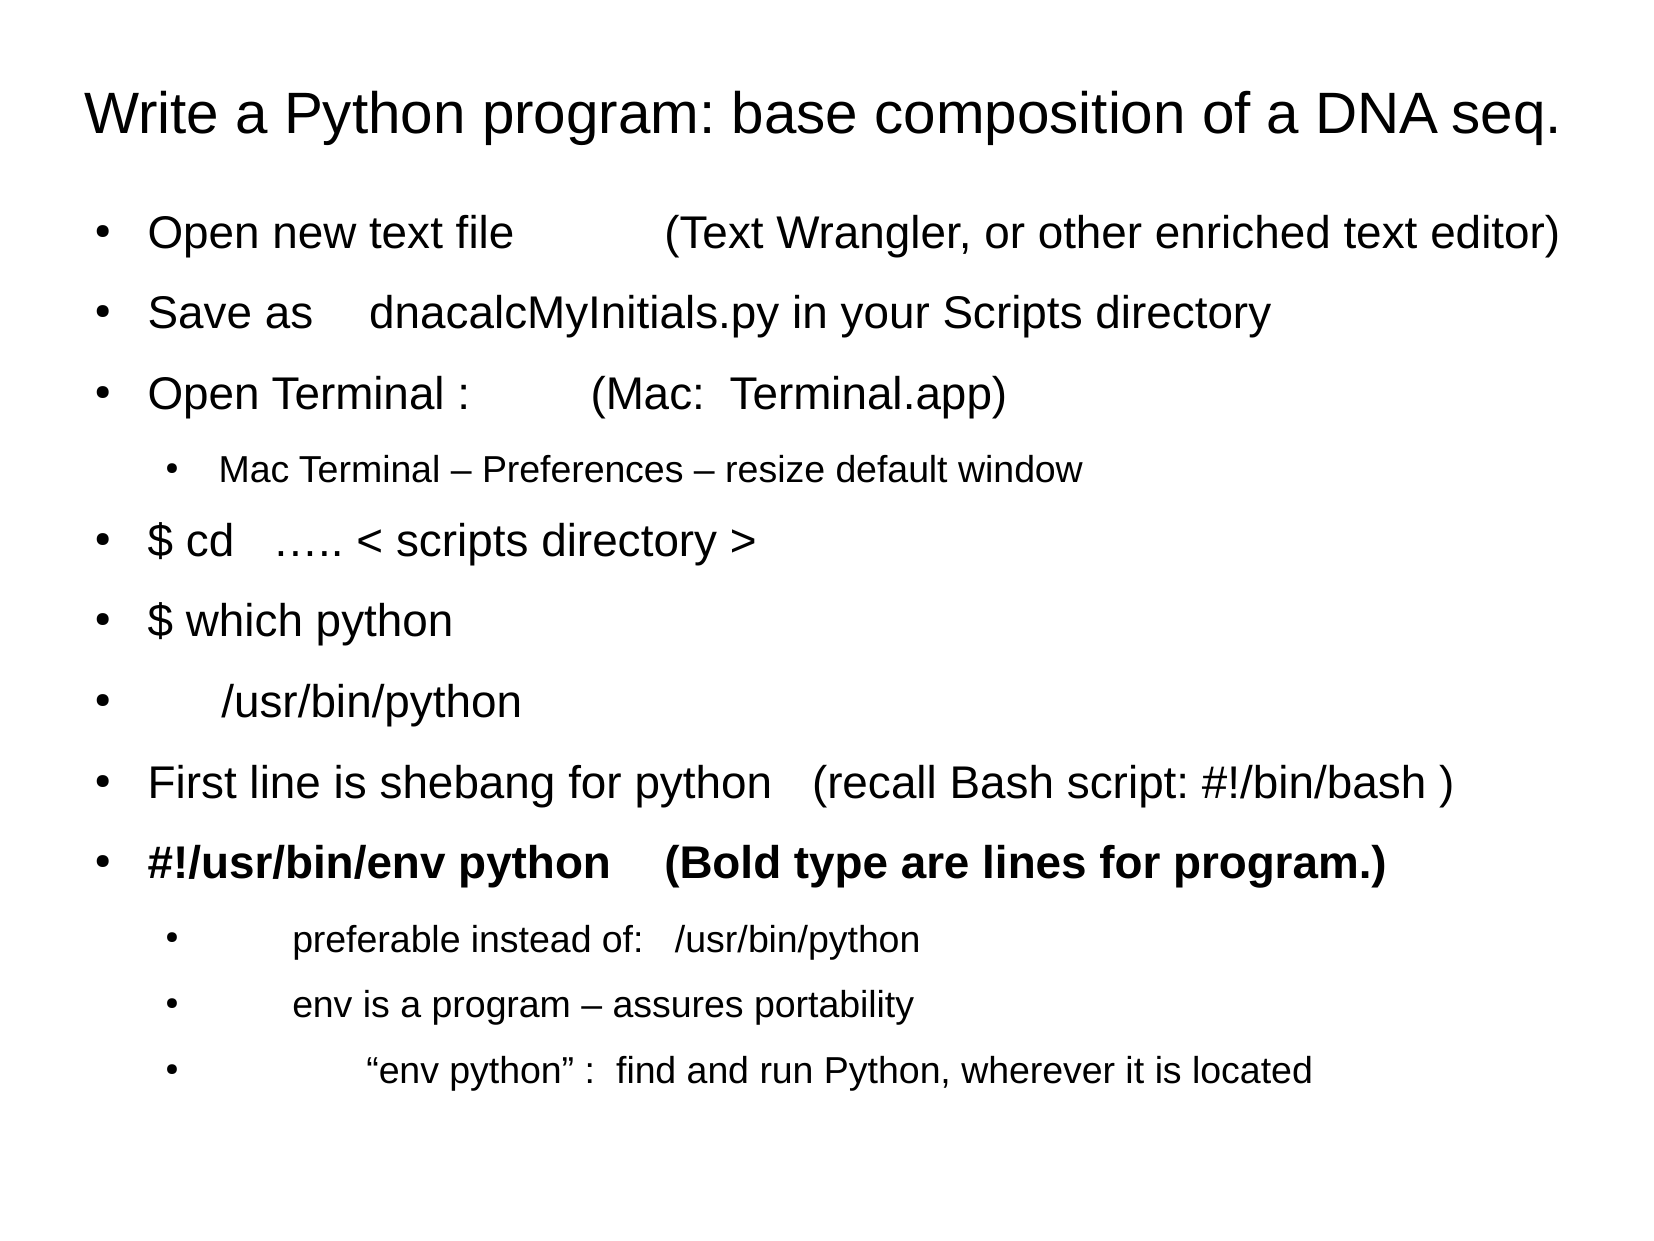

# Write a Python program: base composition of a DNA seq.
Open new text file 		(Text Wrangler, or other enriched text editor)
Save as 	dnacalcMyInitials.py in your Scripts directory
Open Terminal :		(Mac: Terminal.app)
Mac Terminal – Preferences – resize default window
$ cd ….. < scripts directory >
$ which python
	/usr/bin/python
First line is shebang for python	(recall Bash script: #!/bin/bash )
#!/usr/bin/env python	(Bold type are lines for program.)
	preferable instead of: /usr/bin/python
	env is a program – assures portability
		“env python” : find and run Python, wherever it is located